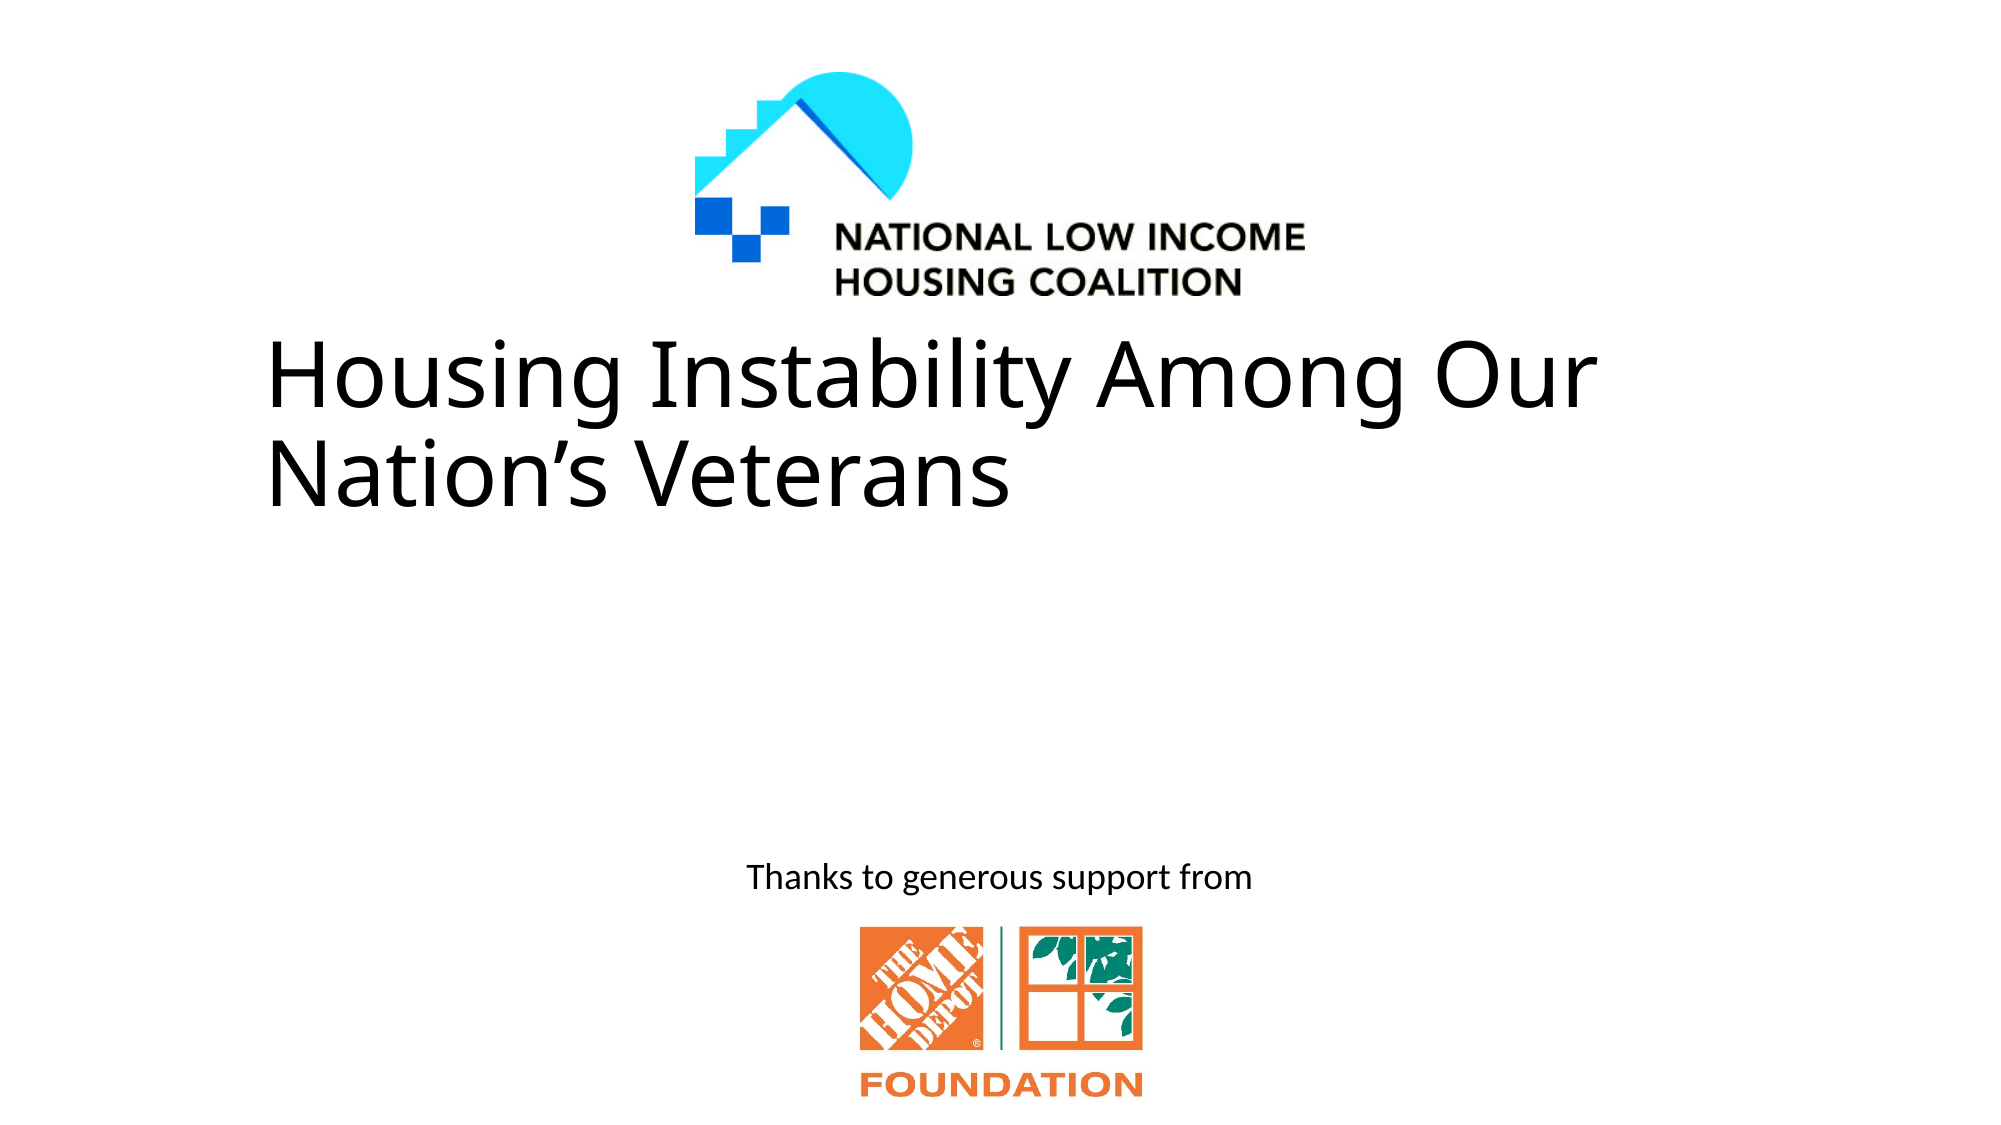

# Housing Instability Among Our Nation’s Veterans
Thanks to generous support from